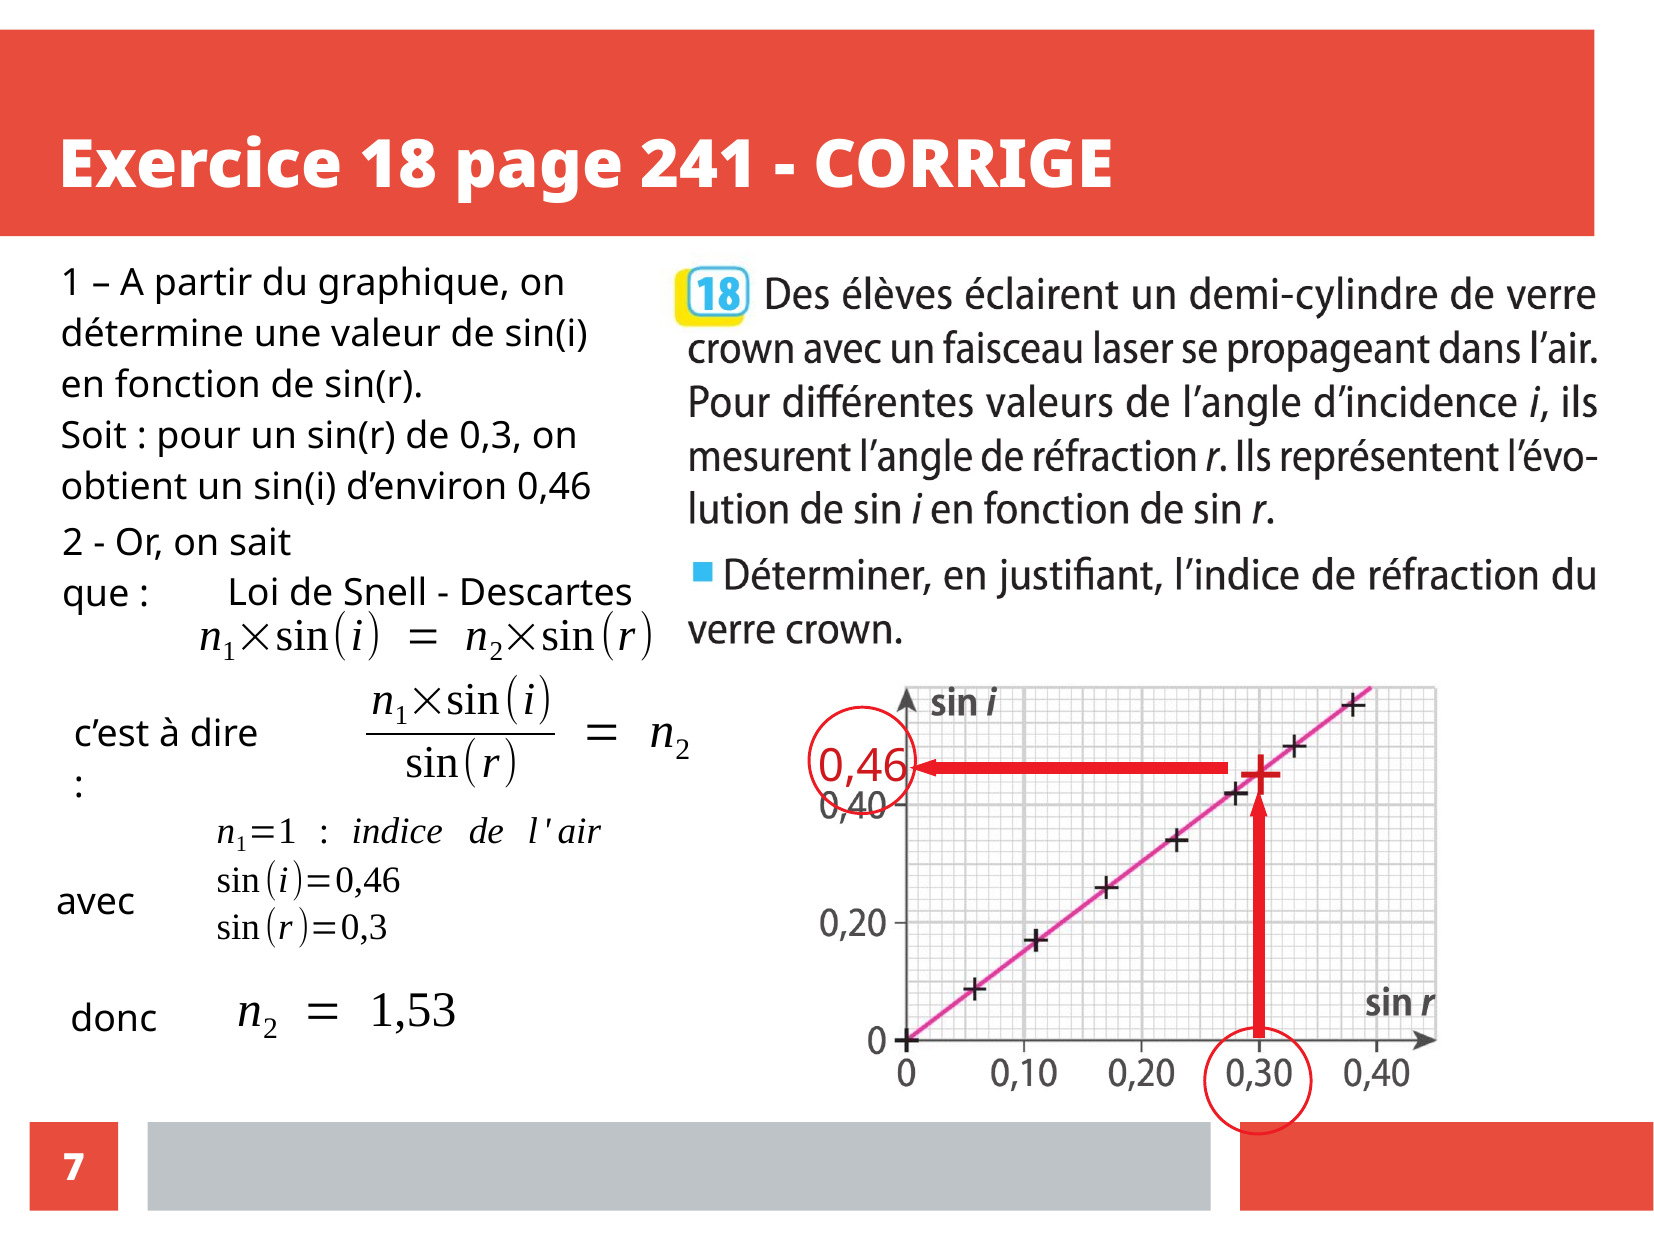

# Exercice 18 page 241 - CORRIGE
1 – A partir du graphique, on détermine une valeur de sin(i) en fonction de sin(r).
Soit : pour un sin(r) de 0,3, on obtient un sin(i) d’environ 0,46
2 - Or, on sait que :
Loi de Snell - Descartes
c’est à dire :
0,46
+
avec
donc
7